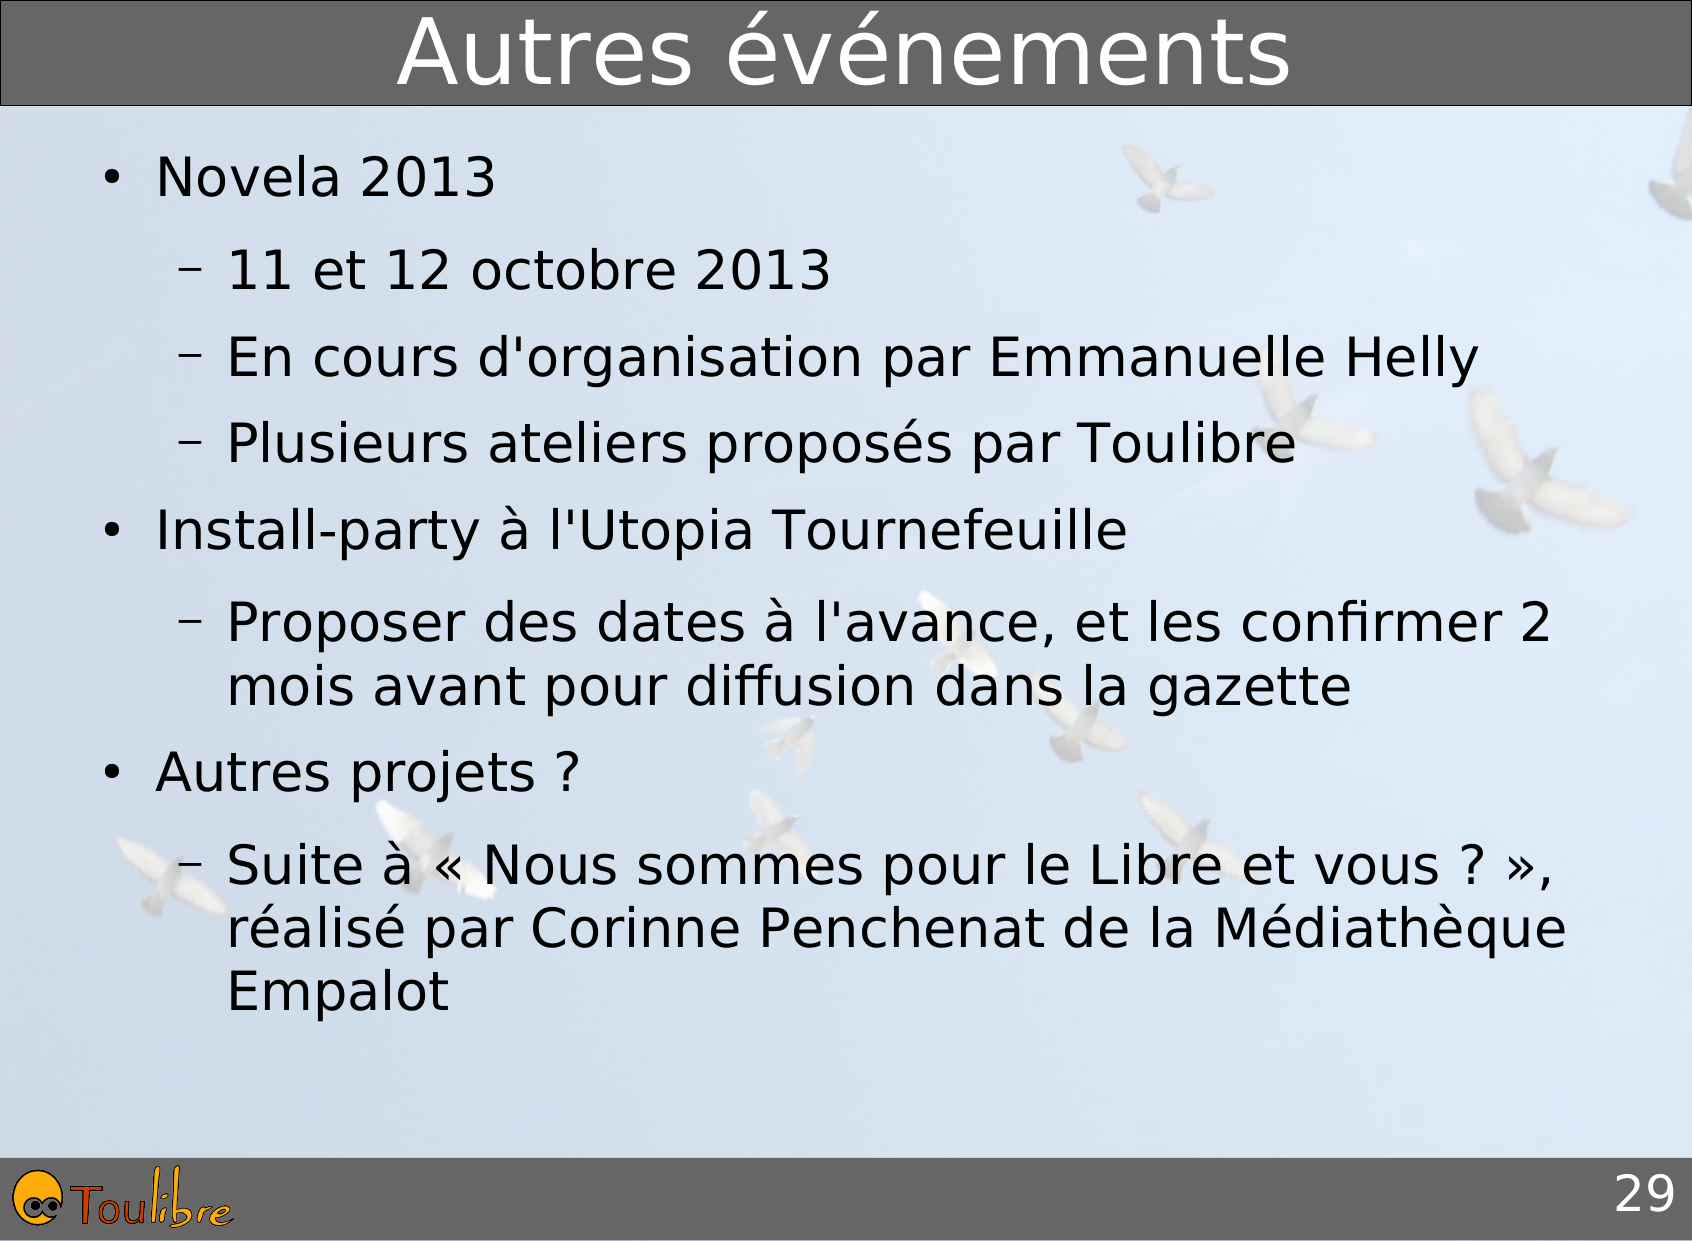

# Autres événements
Novela 2013
11 et 12 octobre 2013
En cours d'organisation par Emmanuelle Helly
Plusieurs ateliers proposés par Toulibre
Install-party à l'Utopia Tournefeuille
Proposer des dates à l'avance, et les confirmer 2 mois avant pour diffusion dans la gazette
Autres projets ?
Suite à « Nous sommes pour le Libre et vous ? », réalisé par Corinne Penchenat de la Médiathèque Empalot